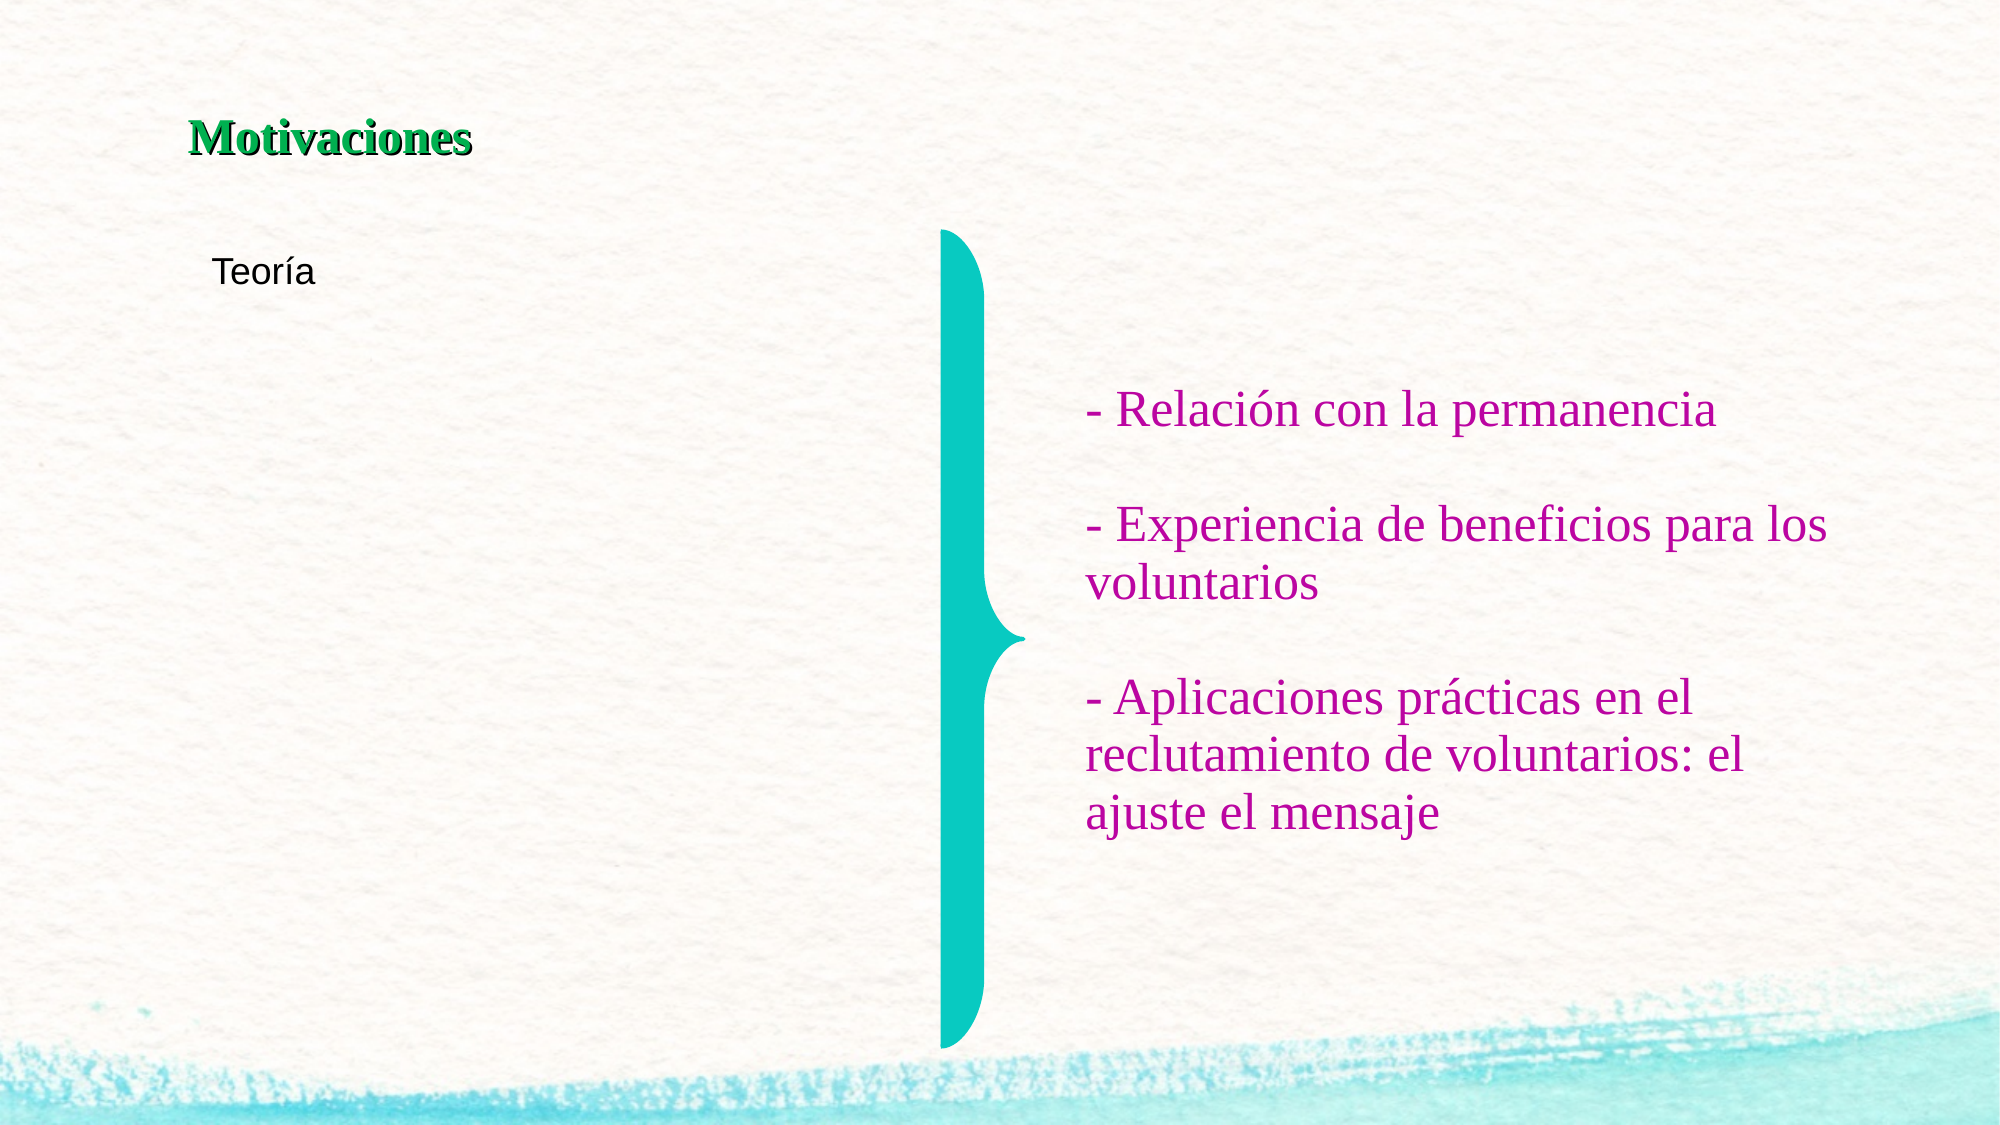

Motivaciones
Teoría
- Relación con la permanencia
- Experiencia de beneficios para los voluntarios
- Aplicaciones prácticas en el reclutamiento de voluntarios: el ajuste el mensaje